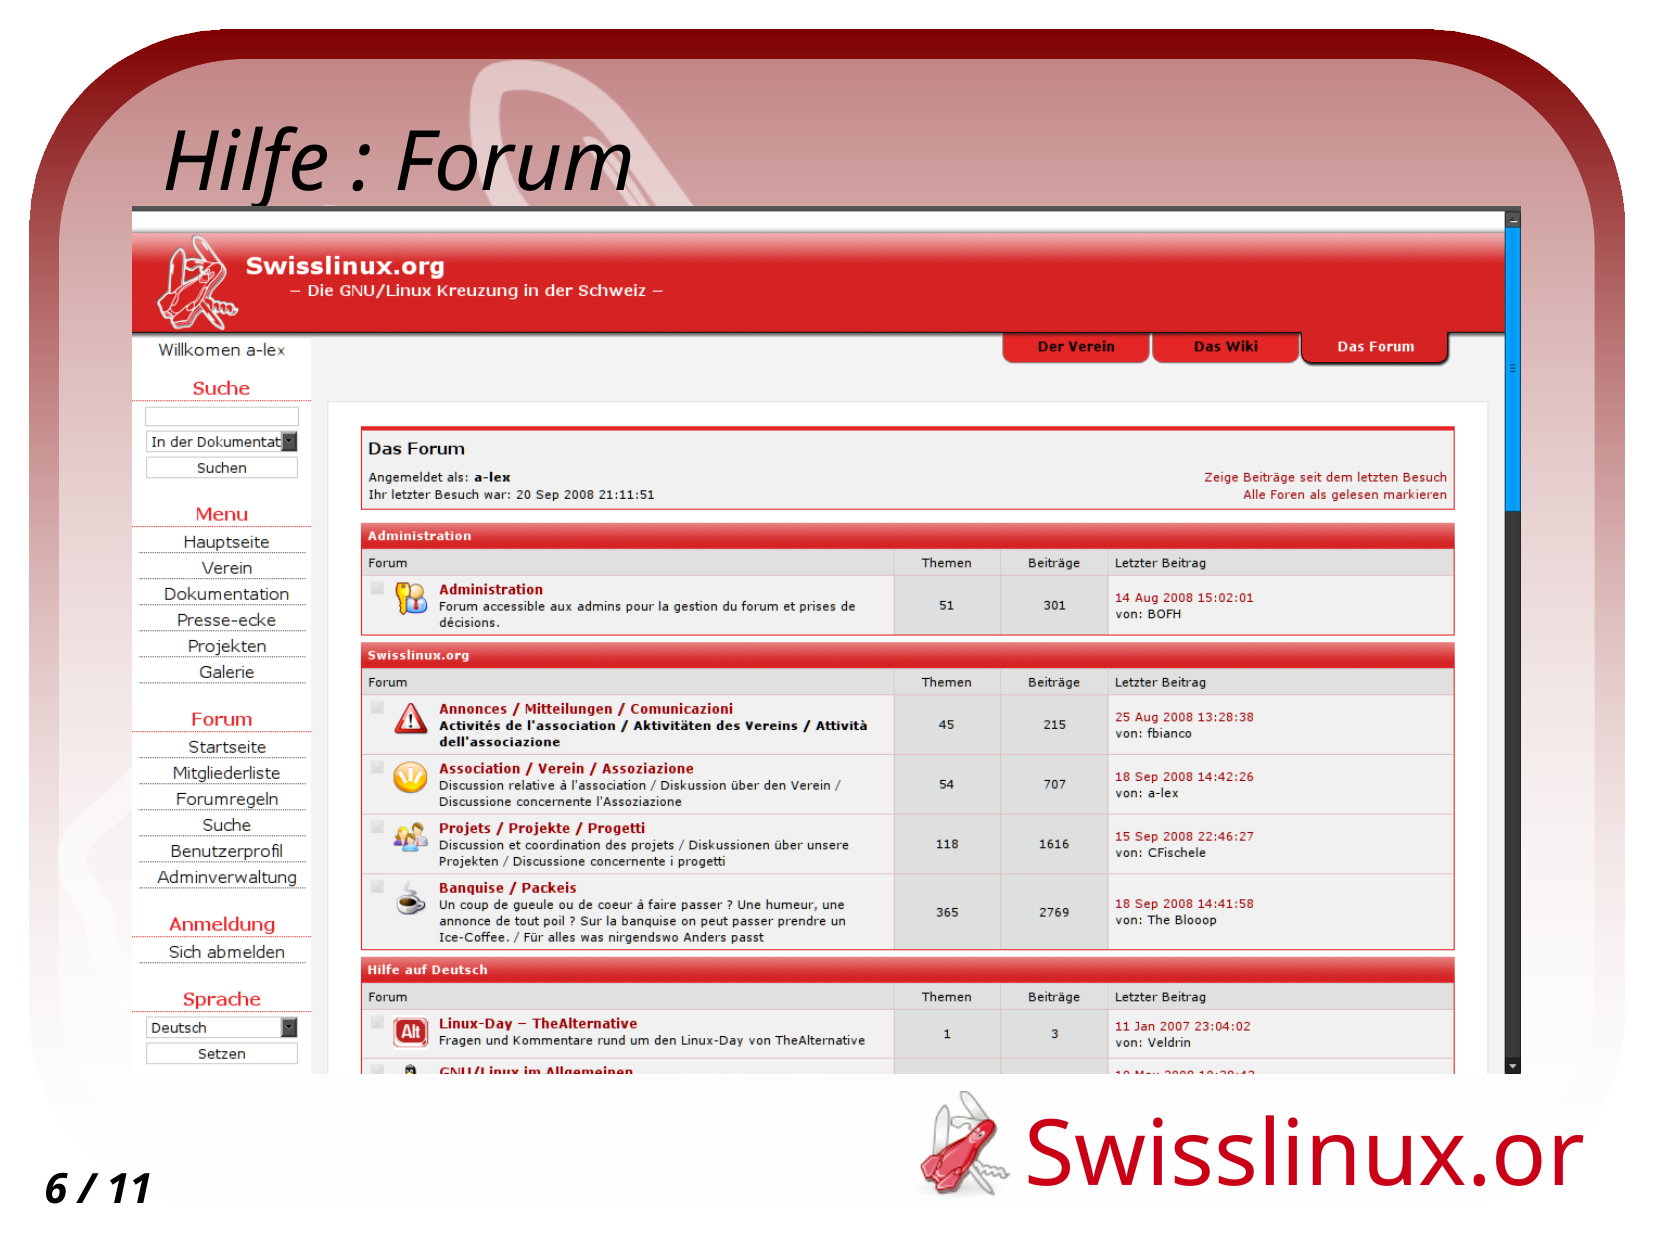

Hilfe : Forum
Swisslinux.org
6 / 11